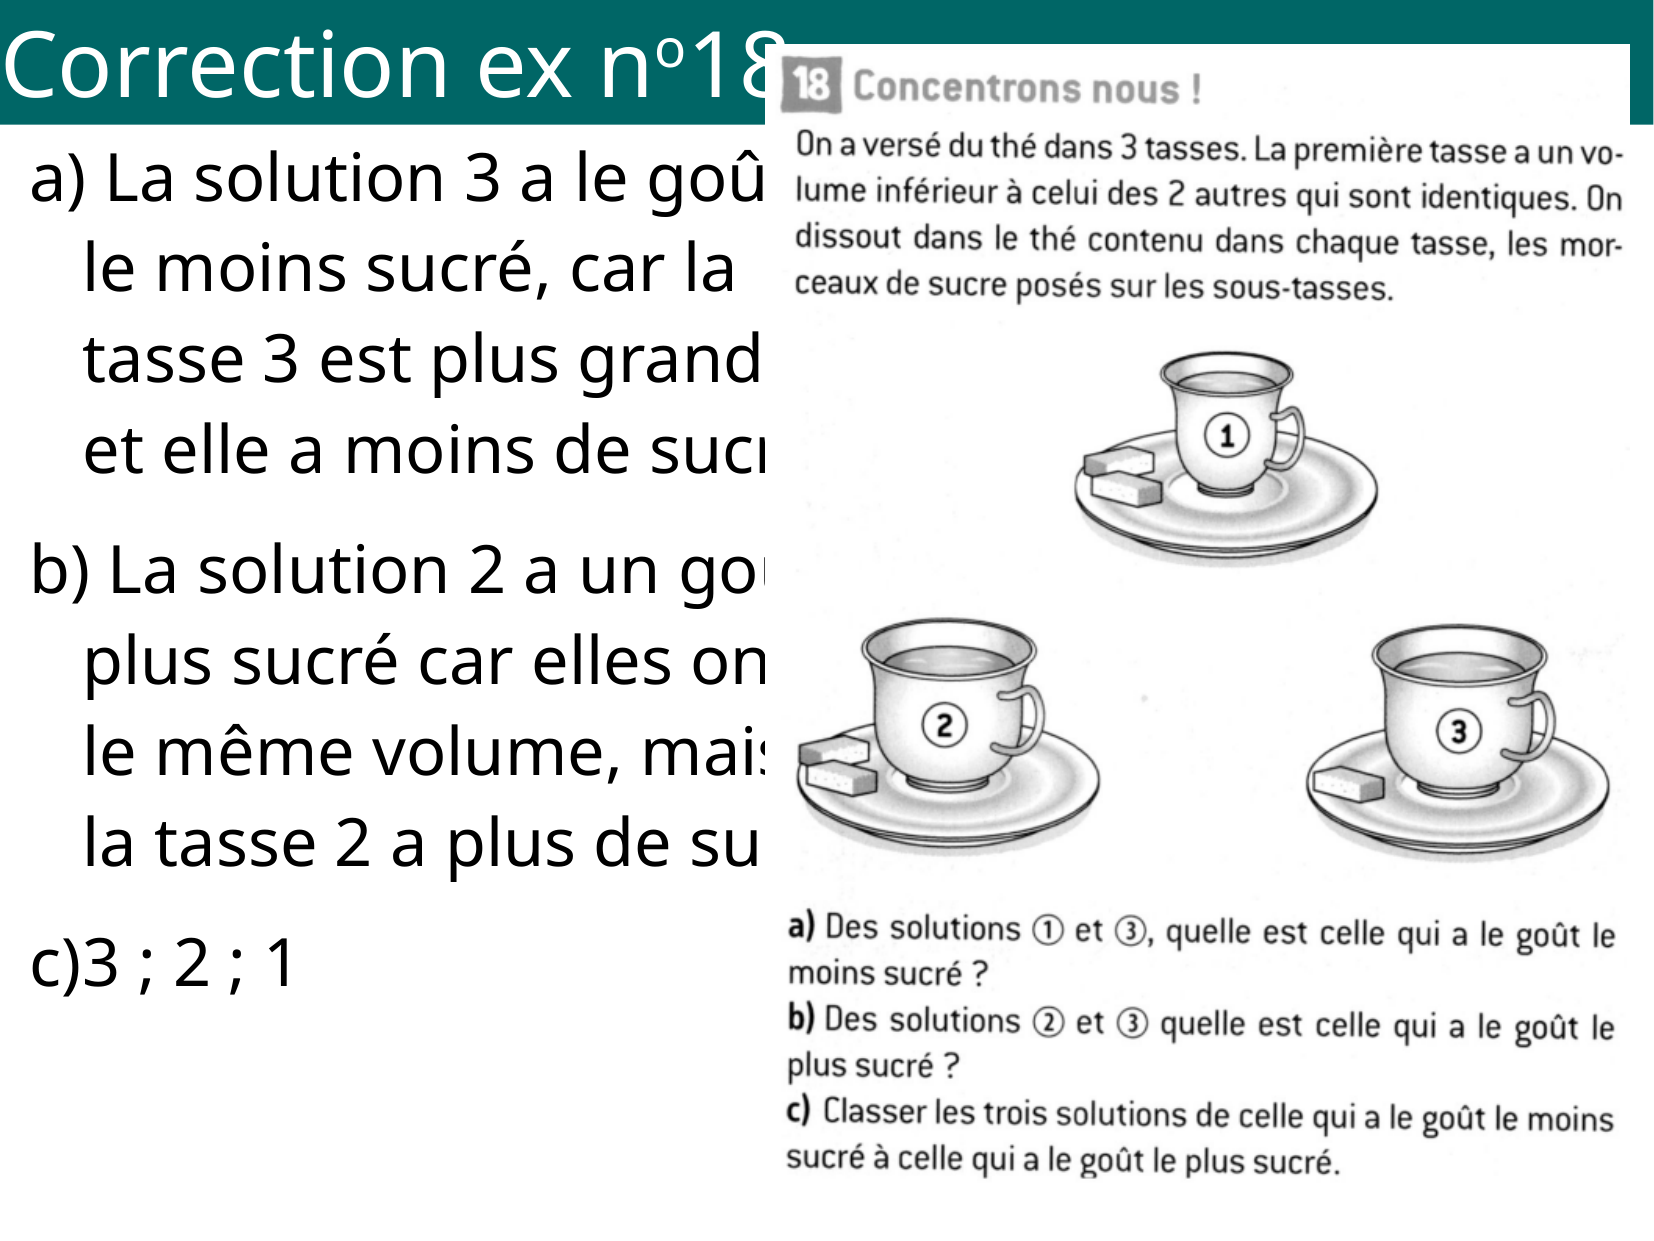

# Correction ex no18
 La solution 3 a le goût
le moins sucré, car la
tasse 3 est plus grande
et elle a moins de sucre.
 La solution 2 a un goût
plus sucré car elles ont
le même volume, mais
la tasse 2 a plus de sucre.
3 ; 2 ; 1